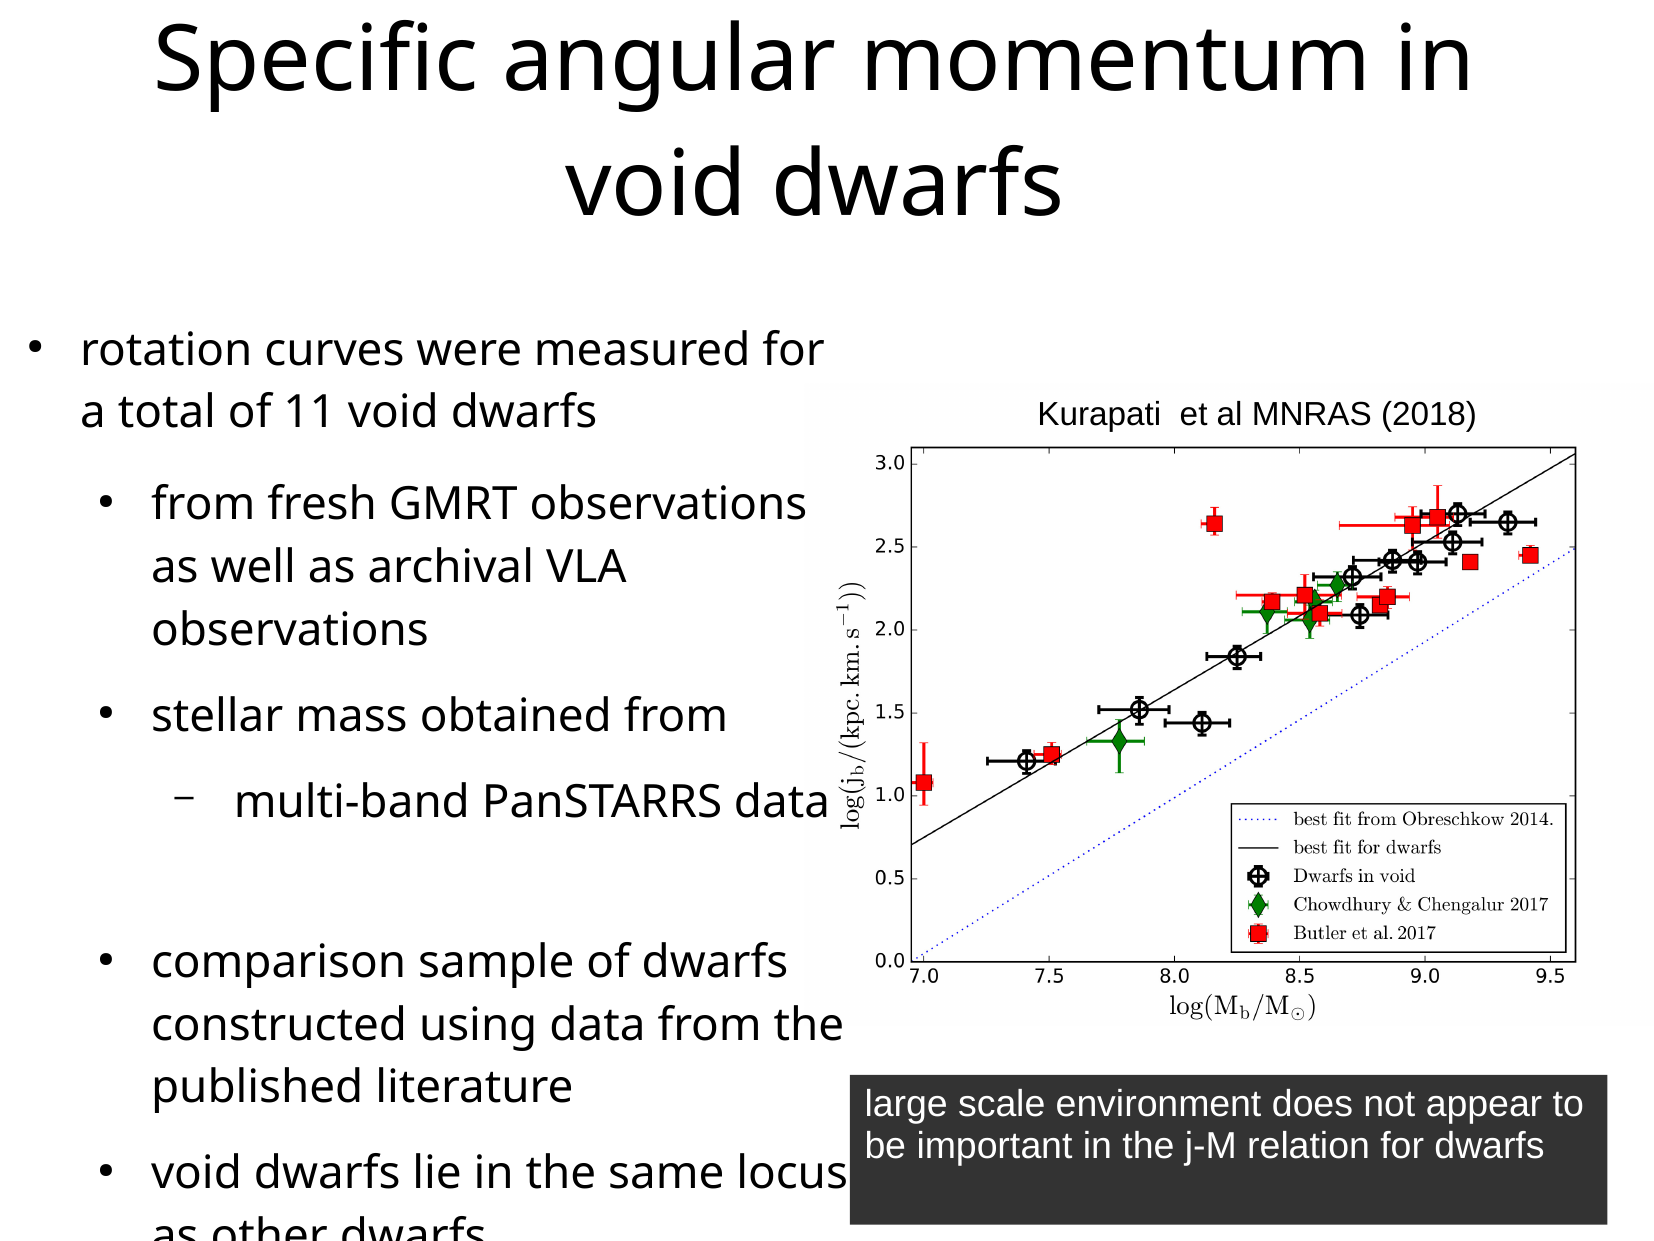

# Specific angular momentum in void dwarfs
rotation curves were measured for a total of 11 void dwarfs
from fresh GMRT observations as well as archival VLA observations
stellar mass obtained from
 multi-band PanSTARRS data
comparison sample of dwarfs constructed using data from the published literature
void dwarfs lie in the same locus as other dwarfs
Kurapati et al MNRAS (2018)
large scale environment does not appear to be important in the j-M relation for dwarfs